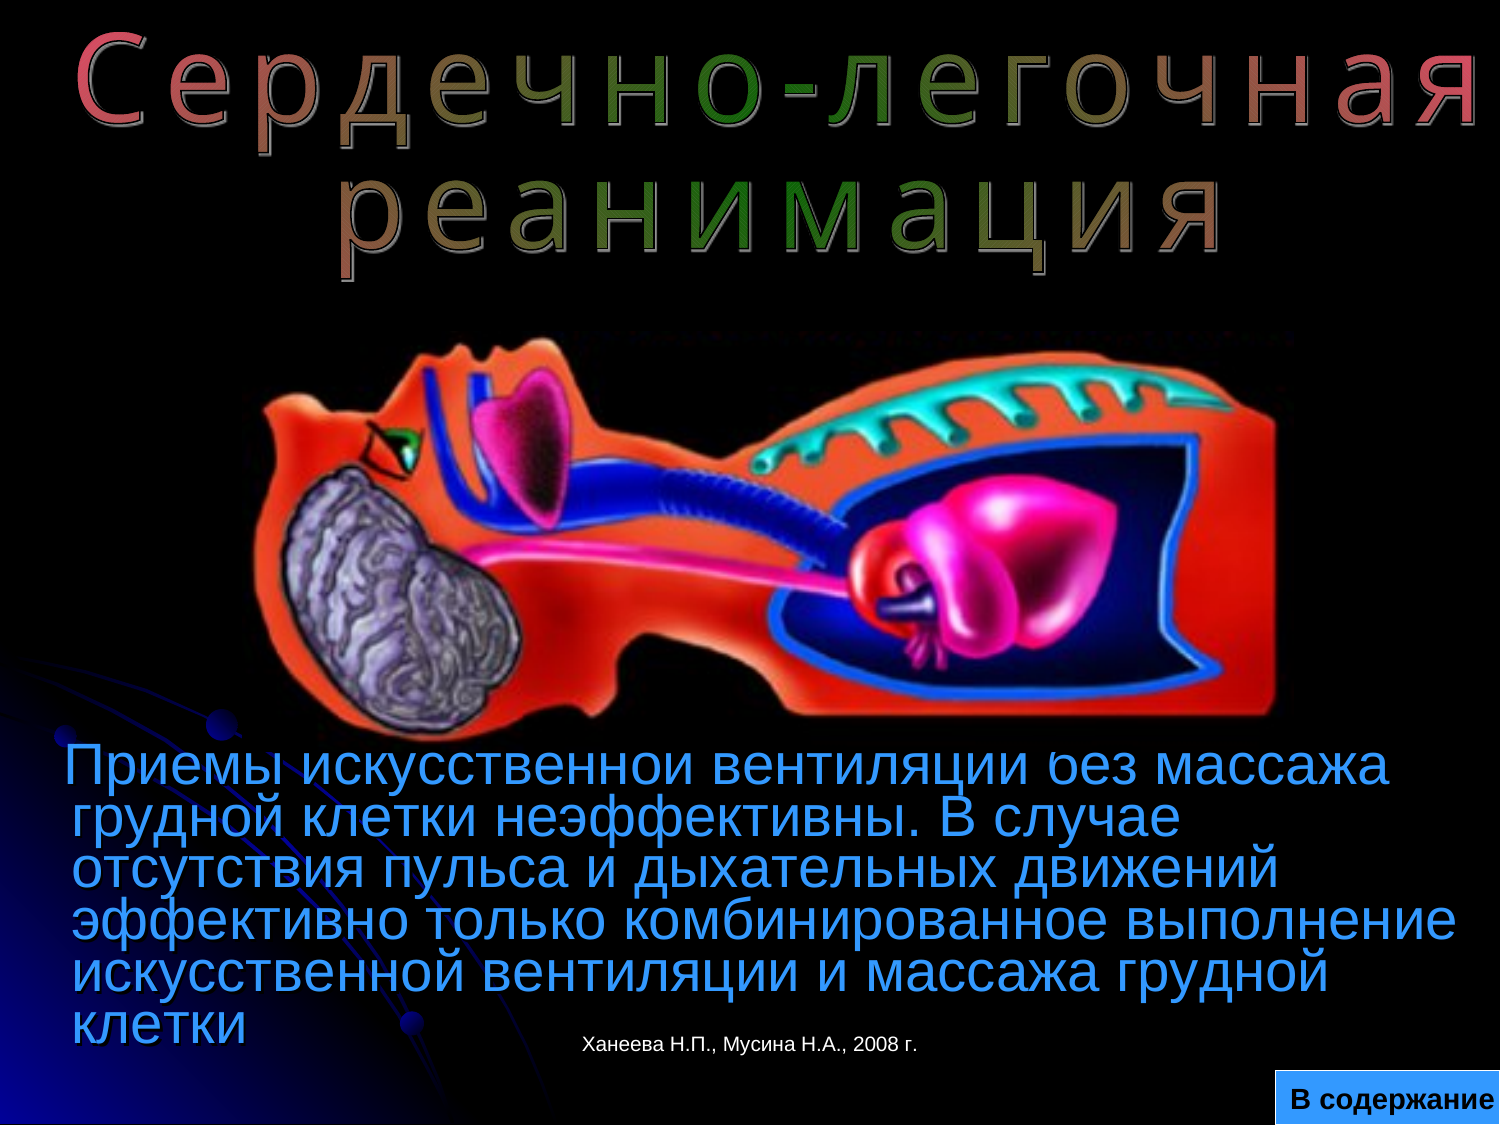

Сердечно-легочная
реанимация
# Приемы искусственной вентиляции без массажа грудной клетки неэффективны. В случае отсутствия пульса и дыхательных движений эффективно только комбинированное выполнение искусственной вентиляции и массажа грудной клетки
Ханеева Н.П., Мусина Н.А., 2008 г.
В содержание